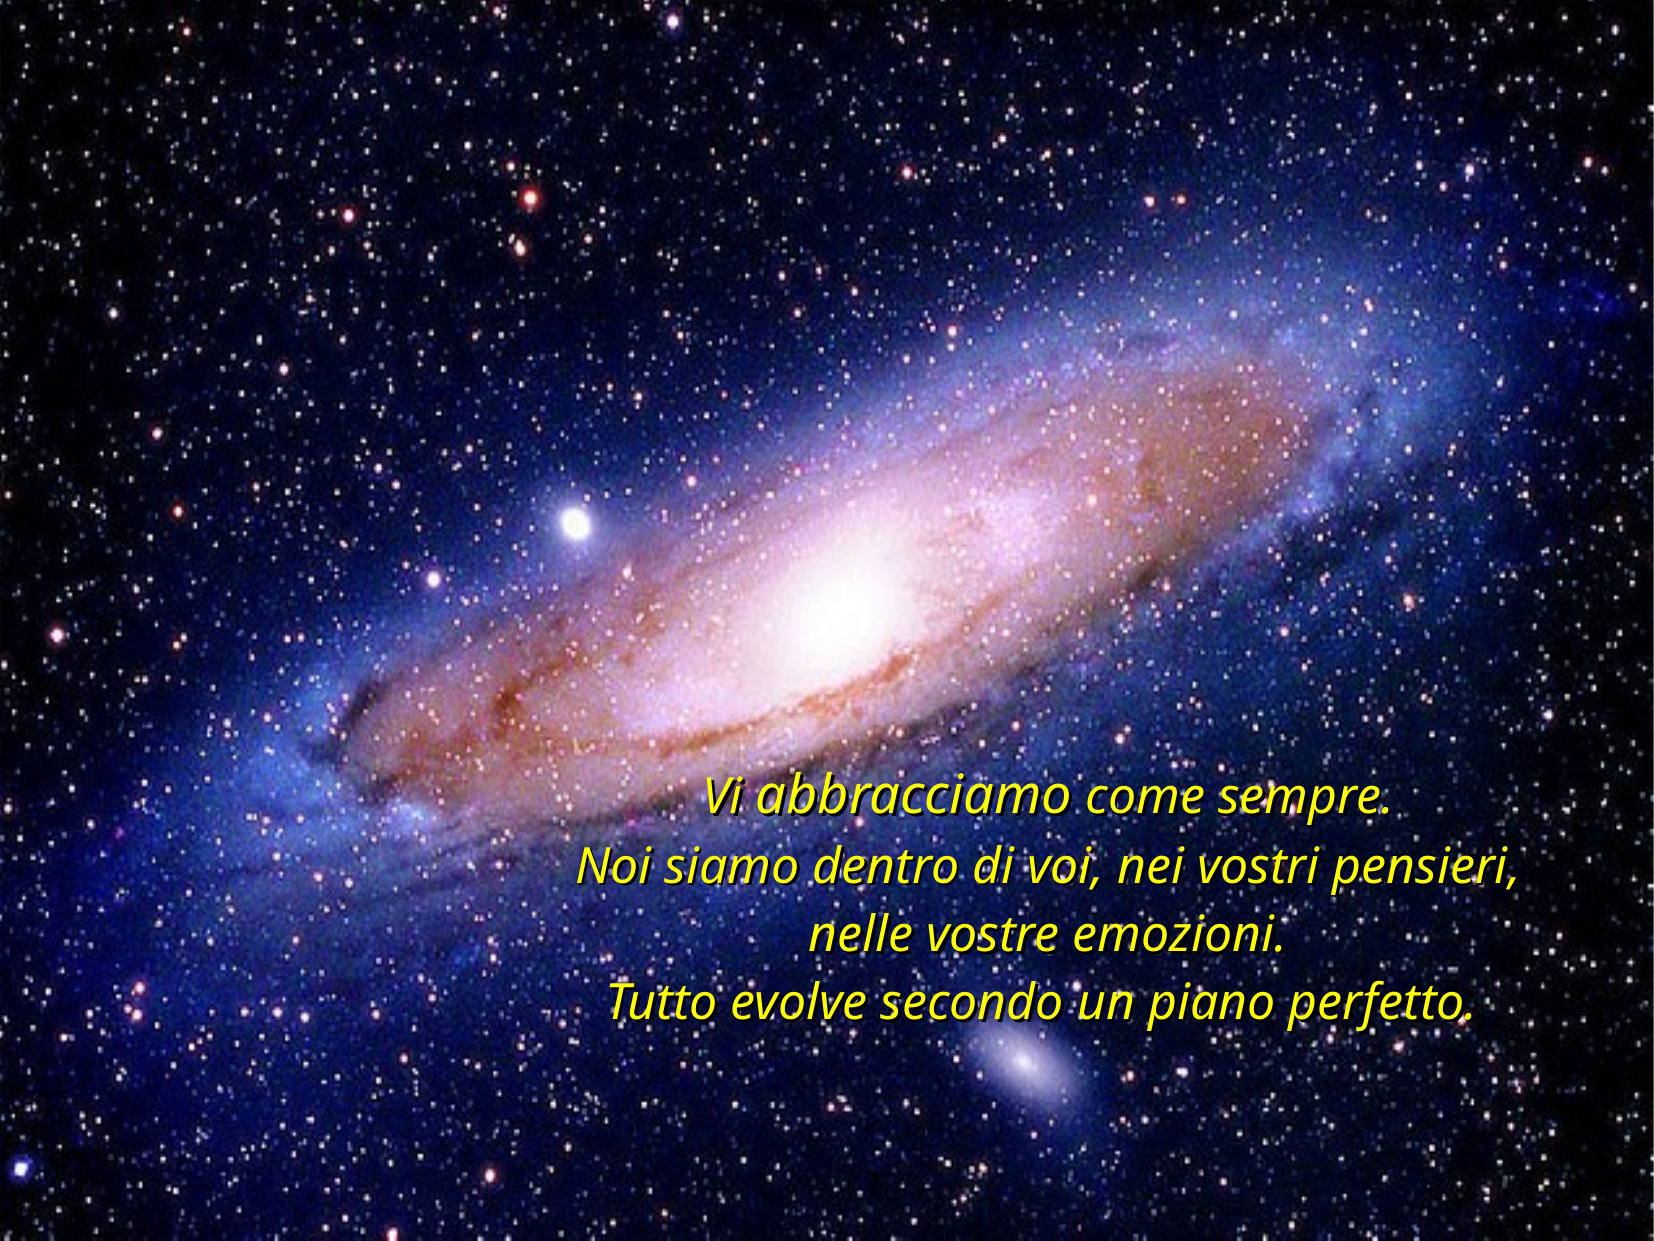

# Vi abbracciamo come sempre. Noi siamo dentro di voi, nei vostri pensieri, nelle vostre emozioni. Tutto evolve secondo un piano perfetto.